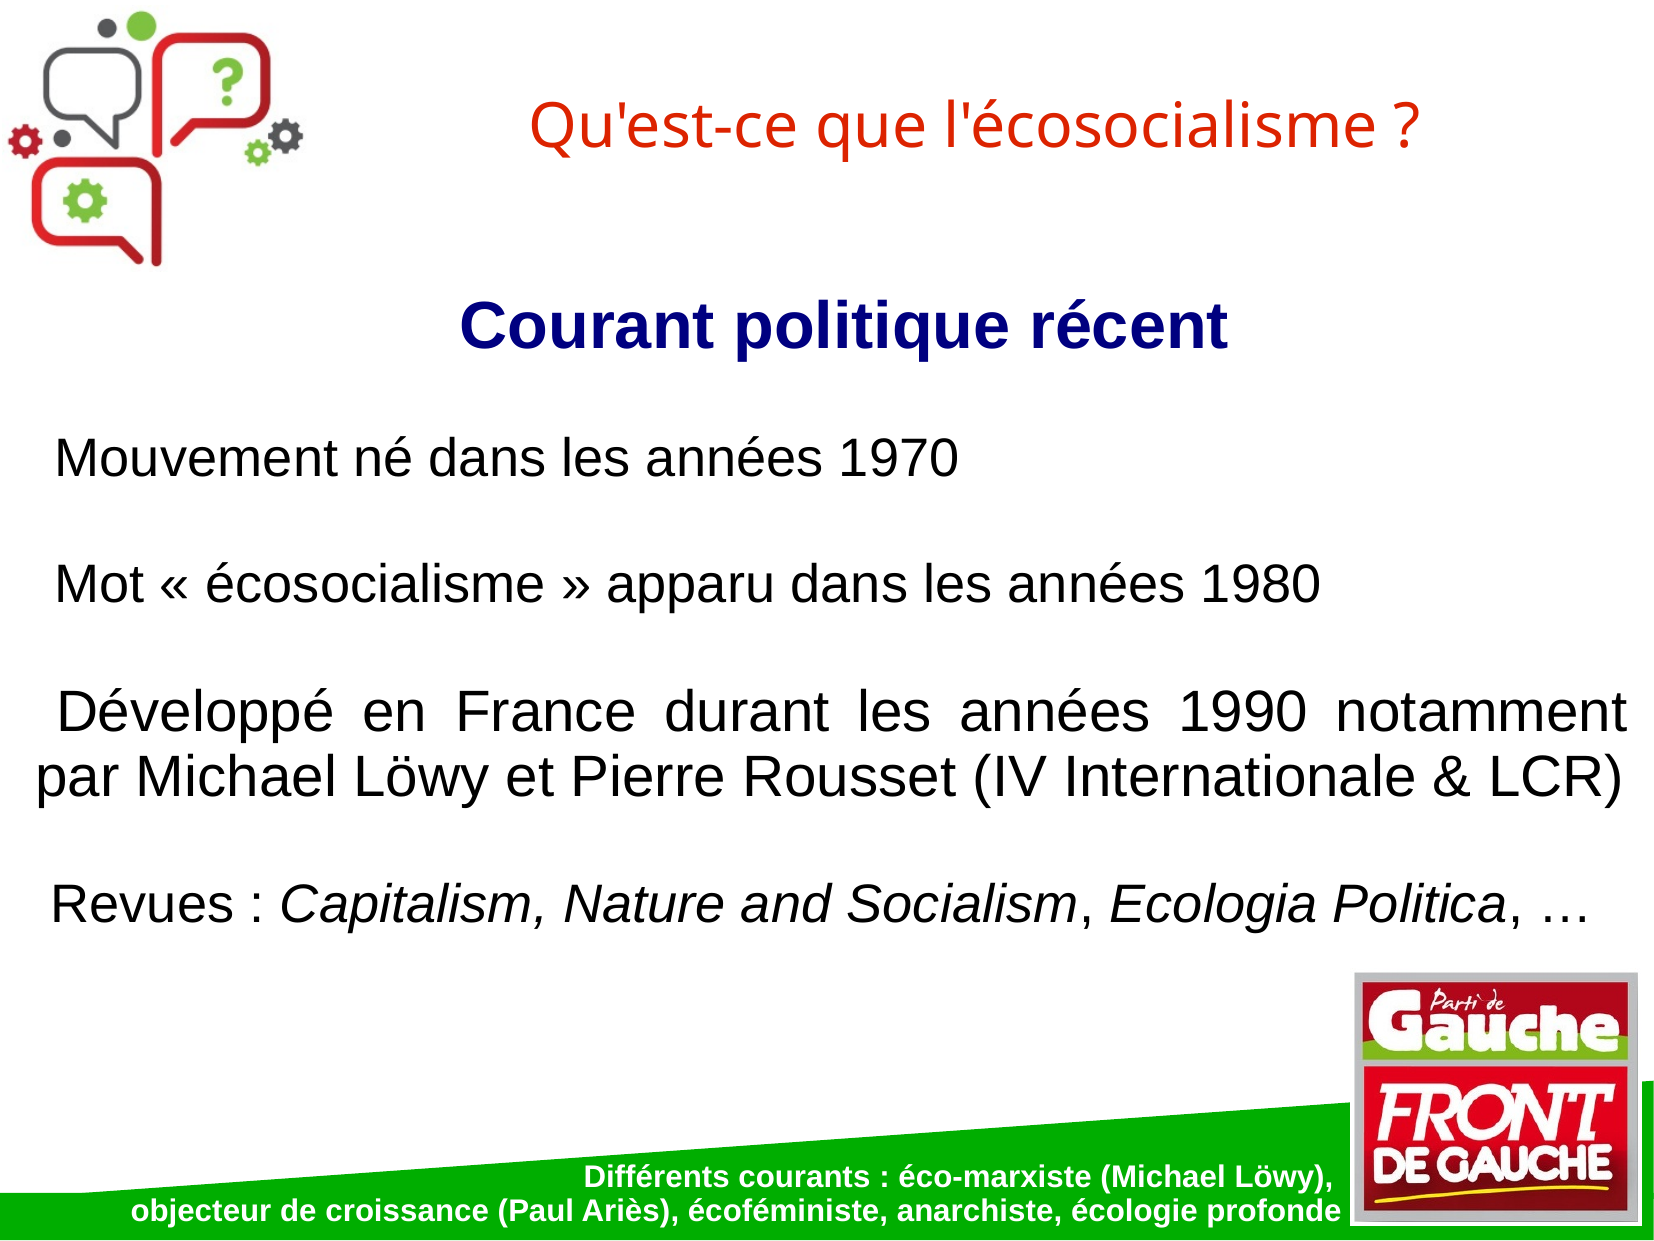

# Qu'est-ce que l'écosocialisme ?
Courant politique récent
Mouvement né dans les années 1970
Mot « écosocialisme » apparu dans les années 1980
Développé en France durant les années 1990 notamment par Michael Löwy et Pierre Rousset (IV Internationale & LCR)
 Revues : Capitalism, Nature and Socialism, Ecologia Politica, …
Différents courants : éco-marxiste (Michael Löwy),
objecteur de croissance (Paul Ariès), écoféministe, anarchiste, écologie profonde